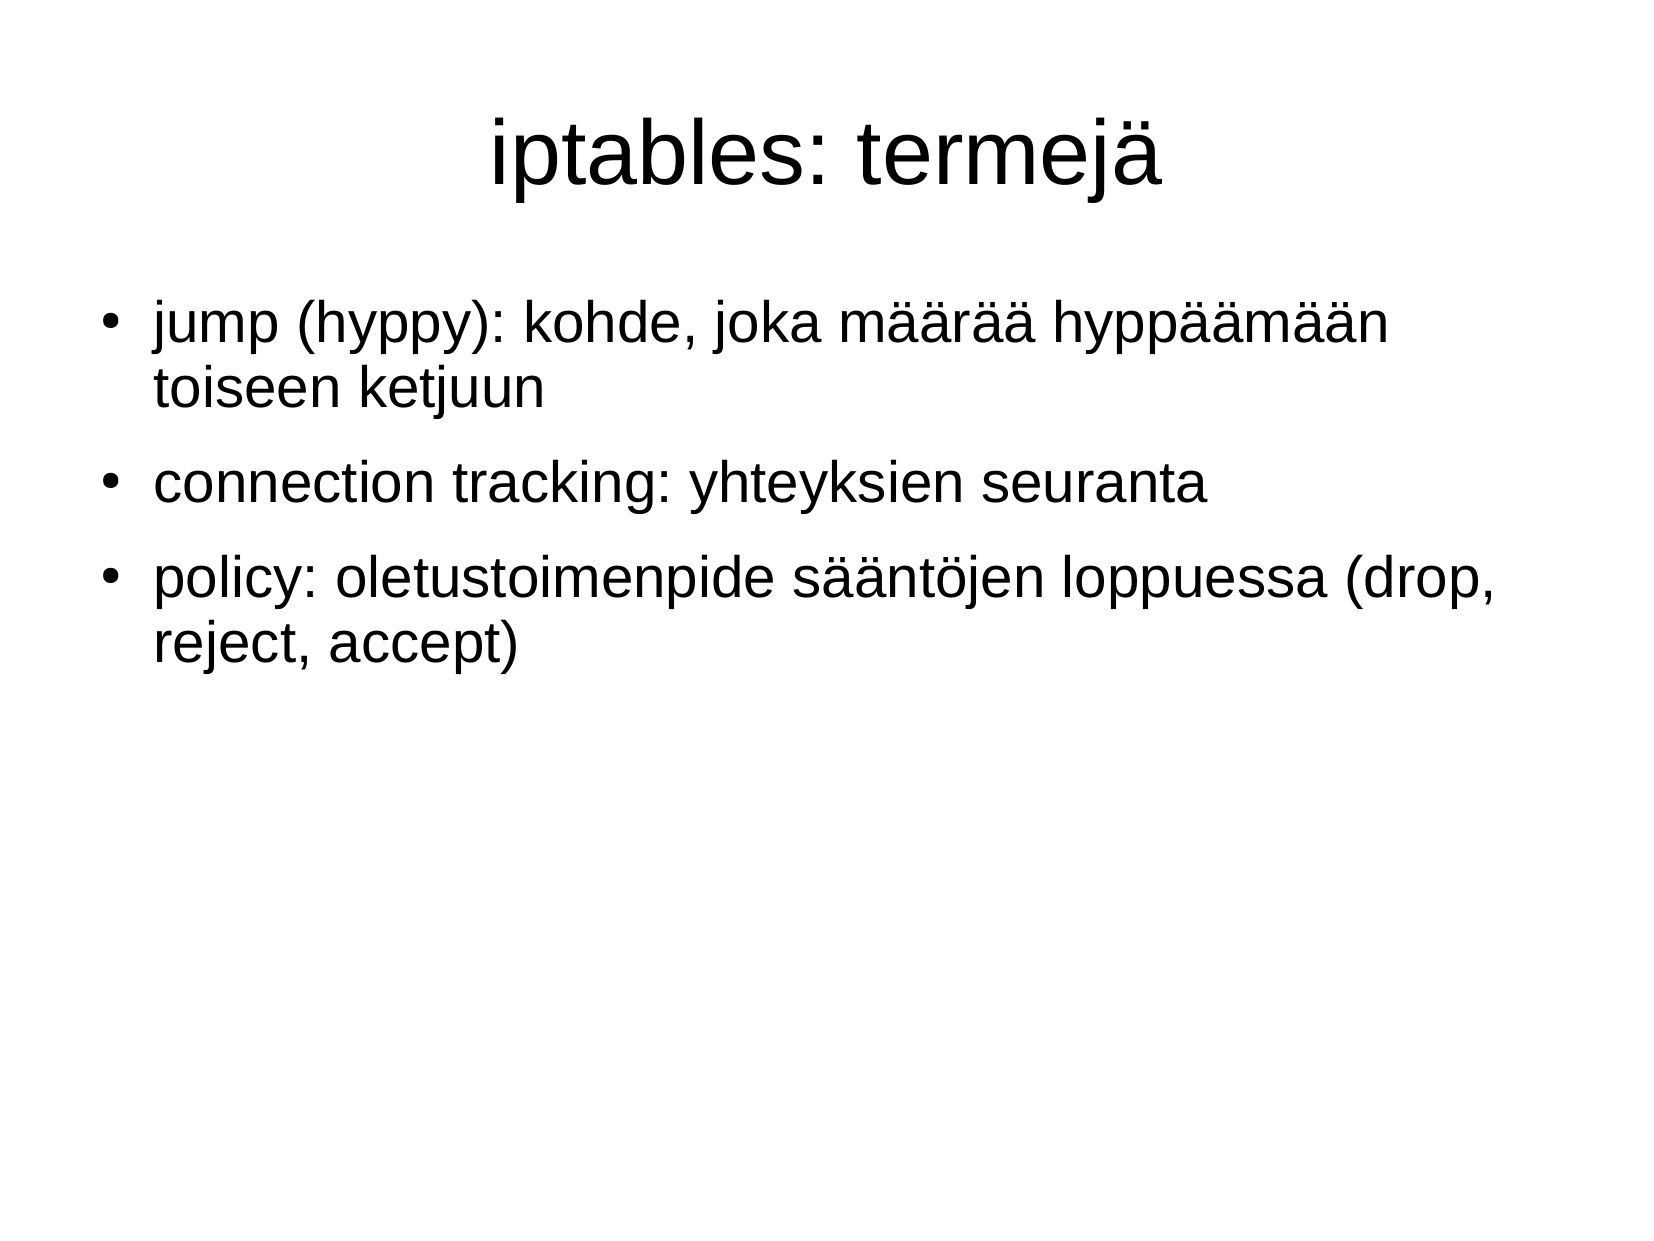

# iptables: termejä
jump (hyppy): kohde, joka määrää hyppäämään toiseen ketjuun
connection tracking: yhteyksien seuranta
policy: oletustoimenpide sääntöjen loppuessa (drop, reject, accept)